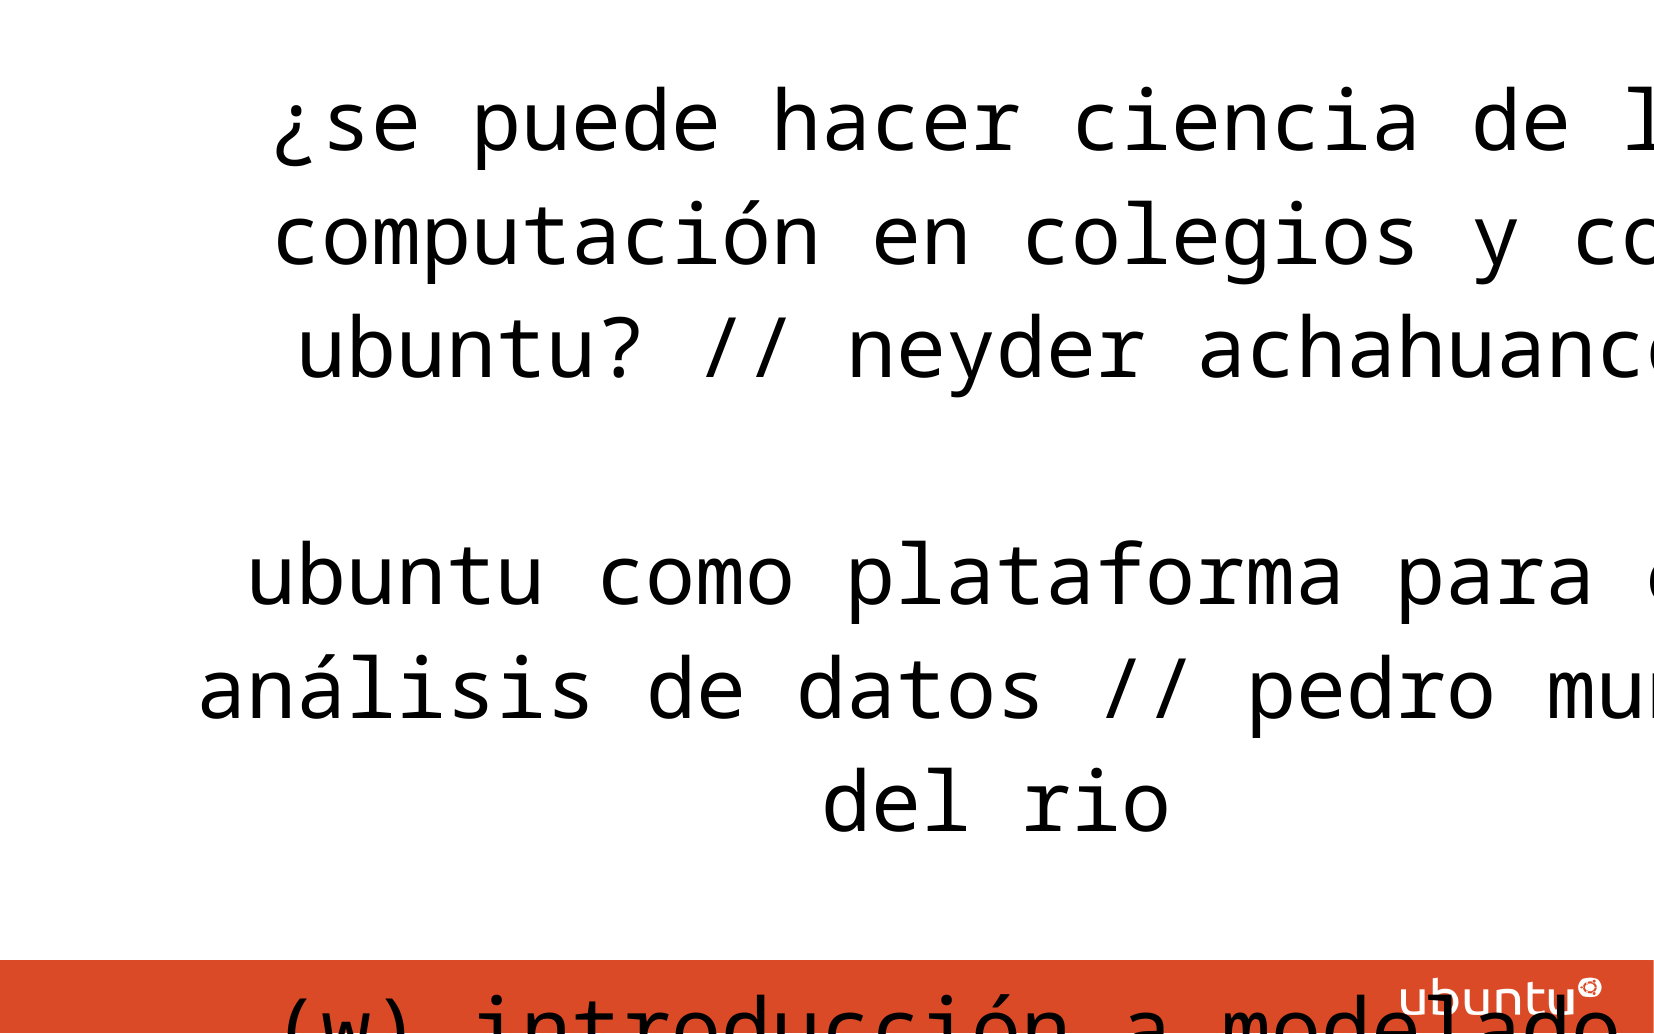

¿se puede hacer ciencia de la
computación en colegios y con
ubuntu? // neyder achahuanco
ubuntu como plataforma para el
análisis de datos // pedro muñoz
del rio
(w) introducción a modelado y
animación 3d con blender // alex aragón